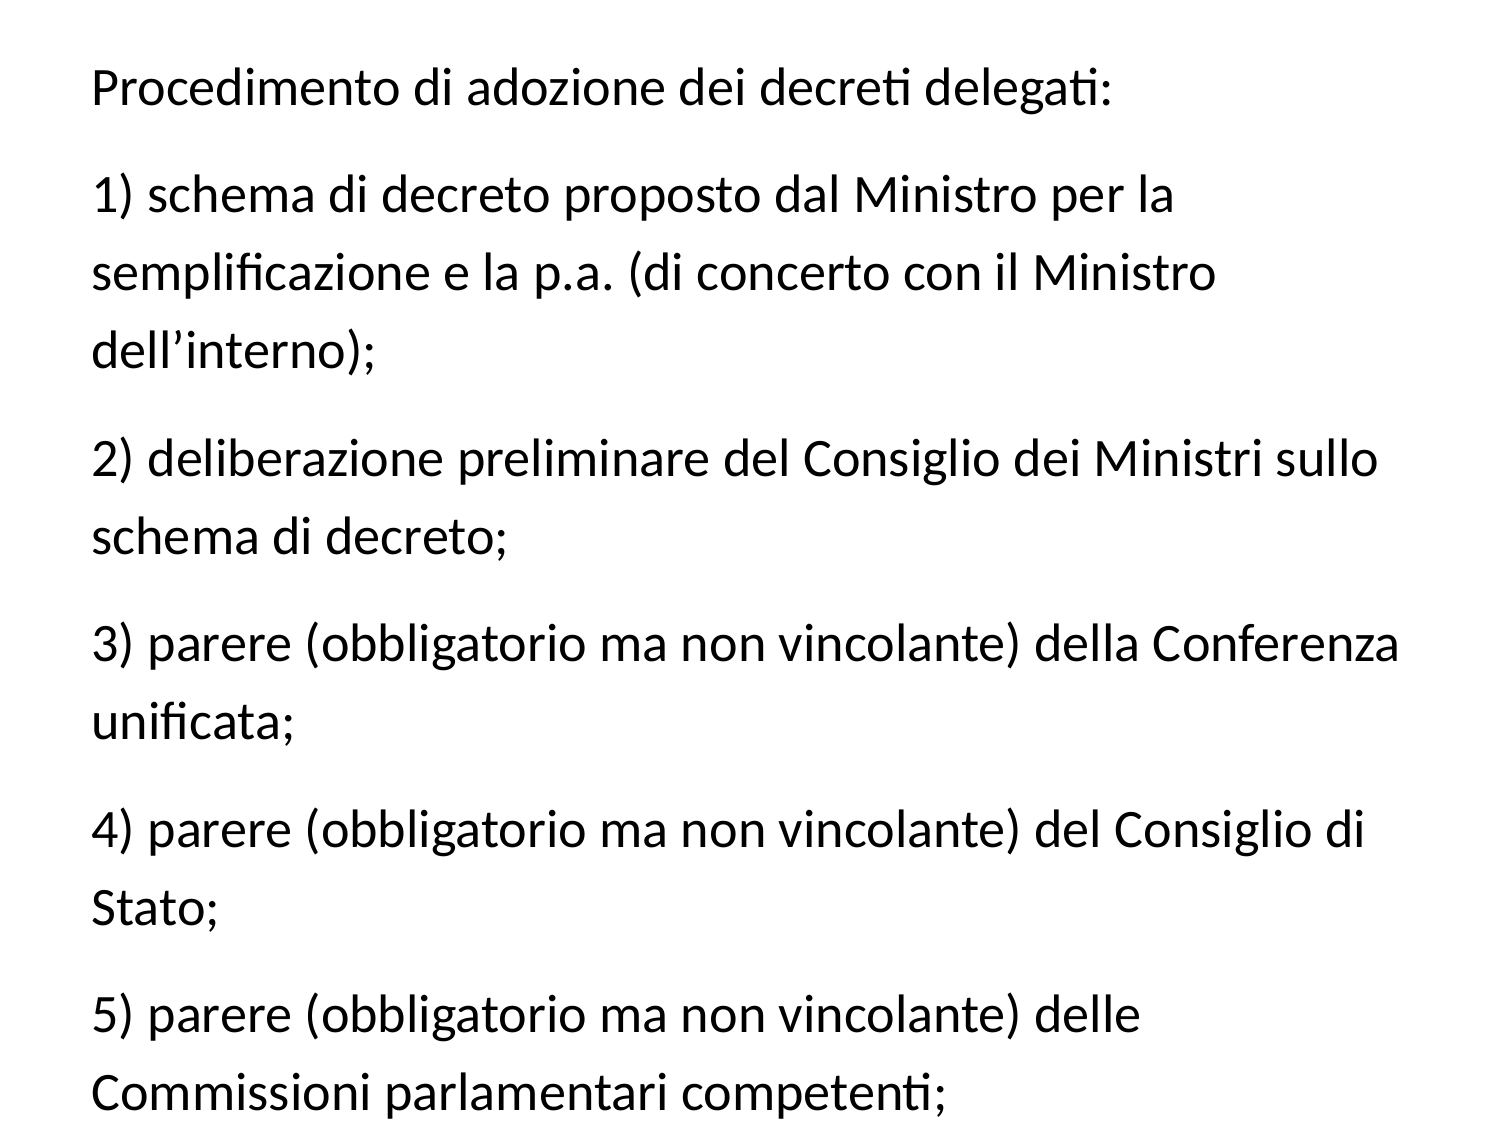

# Procedimento di adozione dei decreti delegati:
1) schema di decreto proposto dal Ministro per la semplificazione e la p.a. (di concerto con il Ministro dell’interno);
2) deliberazione preliminare del Consiglio dei Ministri sullo schema di decreto;
3) parere (obbligatorio ma non vincolante) della Conferenza unificata;
4) parere (obbligatorio ma non vincolante) del Consiglio di Stato;
5) parere (obbligatorio ma non vincolante) delle Commissioni parlamentari competenti;
6) deliberazione definitiva del Consiglio dei Ministri;
7) emanazione da parte del Presidente della Repubblica.